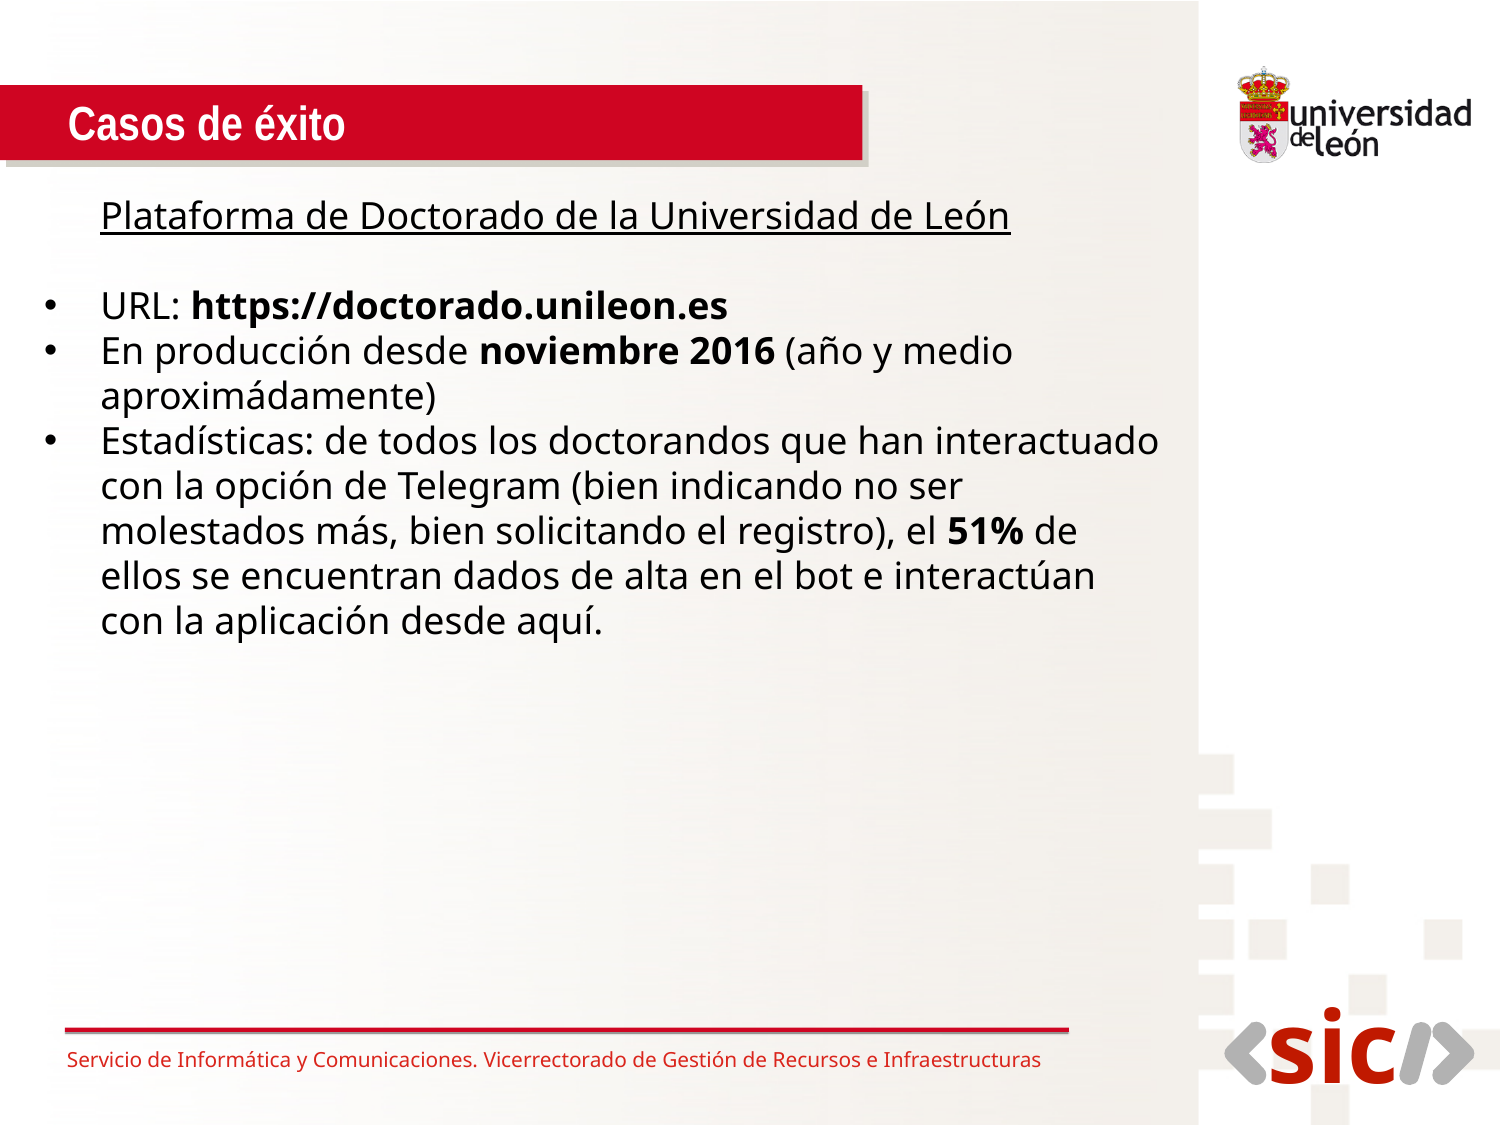

Casos de éxito
Plataforma de Doctorado de la Universidad de León
URL: https://doctorado.unileon.es
En producción desde noviembre 2016 (año y medio aproximádamente)
Estadísticas: de todos los doctorandos que han interactuado con la opción de Telegram (bien indicando no ser molestados más, bien solicitando el registro), el 51% de ellos se encuentran dados de alta en el bot e interactúan con la aplicación desde aquí.
<sic/>